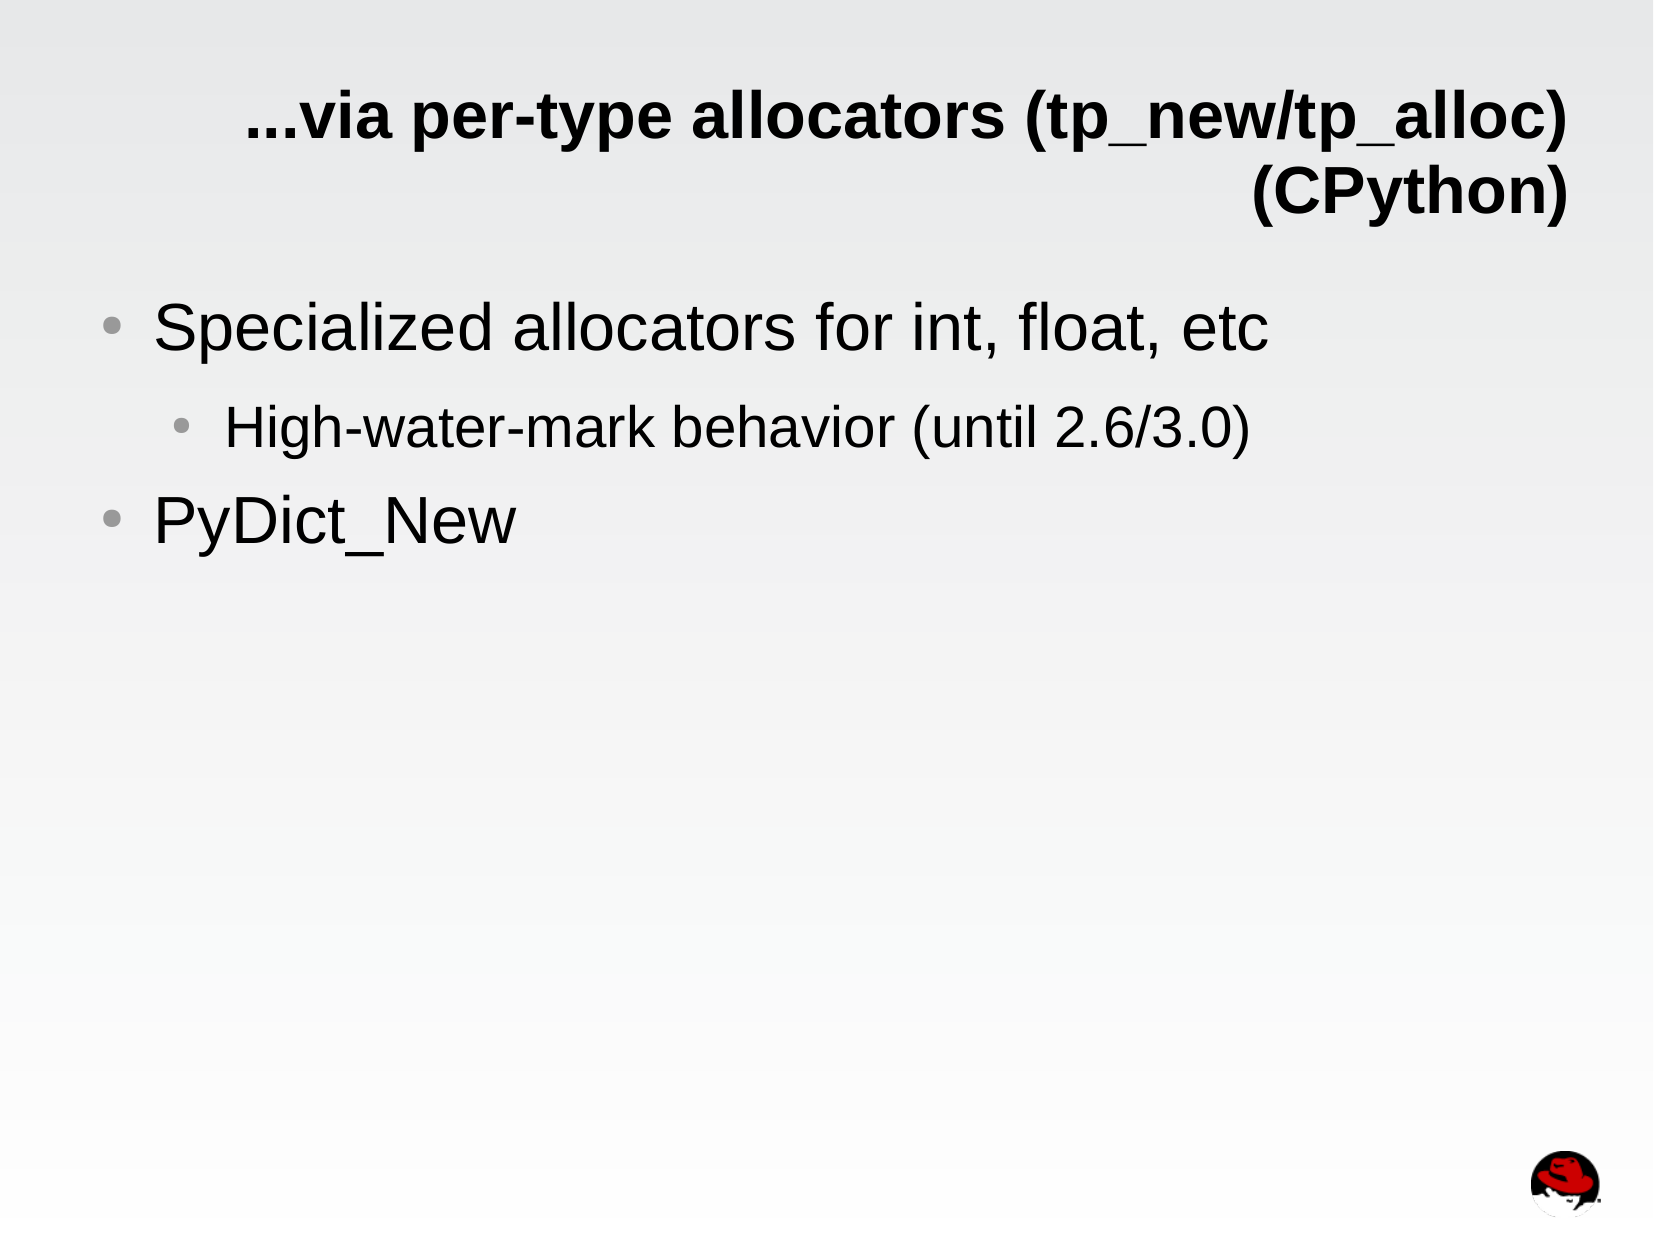

# ...via per-type allocators (tp_new/tp_alloc) (CPython)
Specialized allocators for int, float, etc
High-water-mark behavior (until 2.6/3.0)
PyDict_New